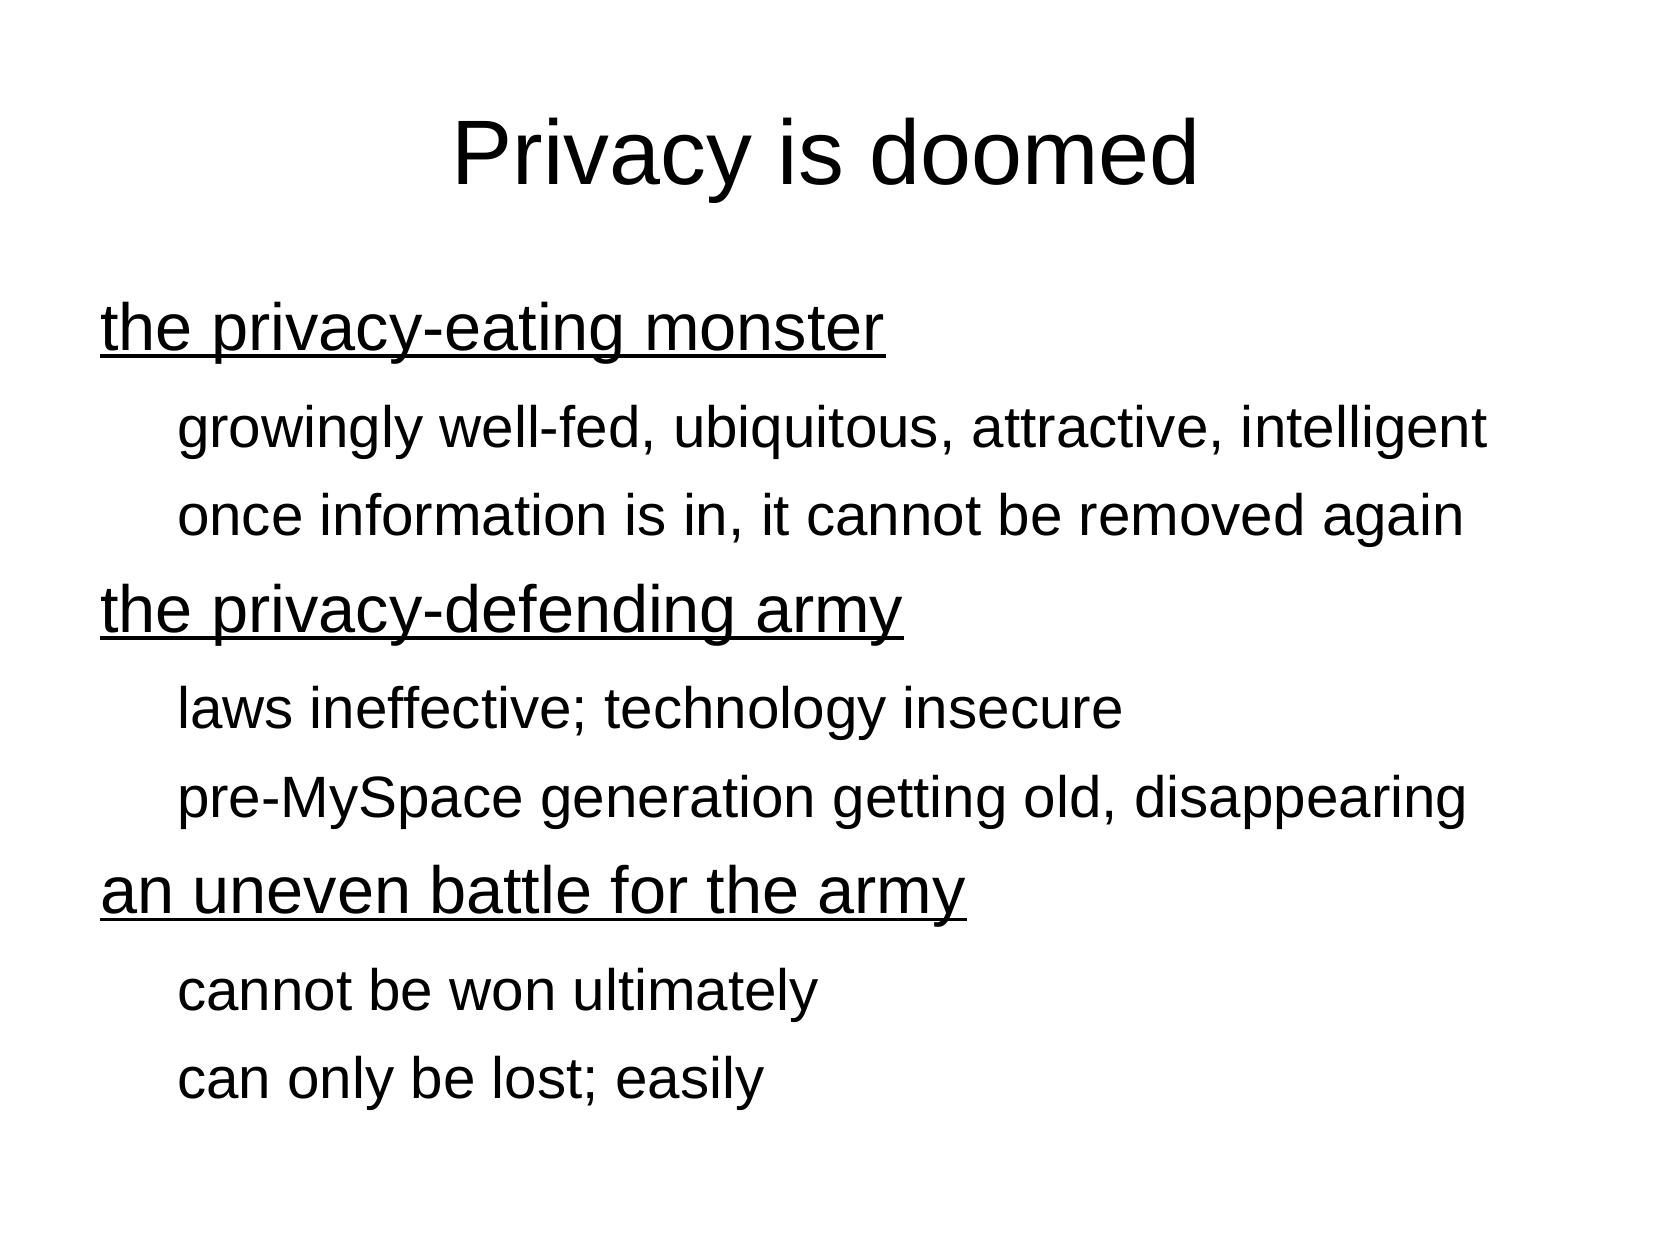

# Privacy is doomed
the privacy-eating monster
growingly well-fed, ubiquitous, attractive, intelligent
once information is in, it cannot be removed again
the privacy-defending army
laws ineffective; technology insecure
pre-MySpace generation getting old, disappearing
an uneven battle for the army
cannot be won ultimately
can only be lost; easily